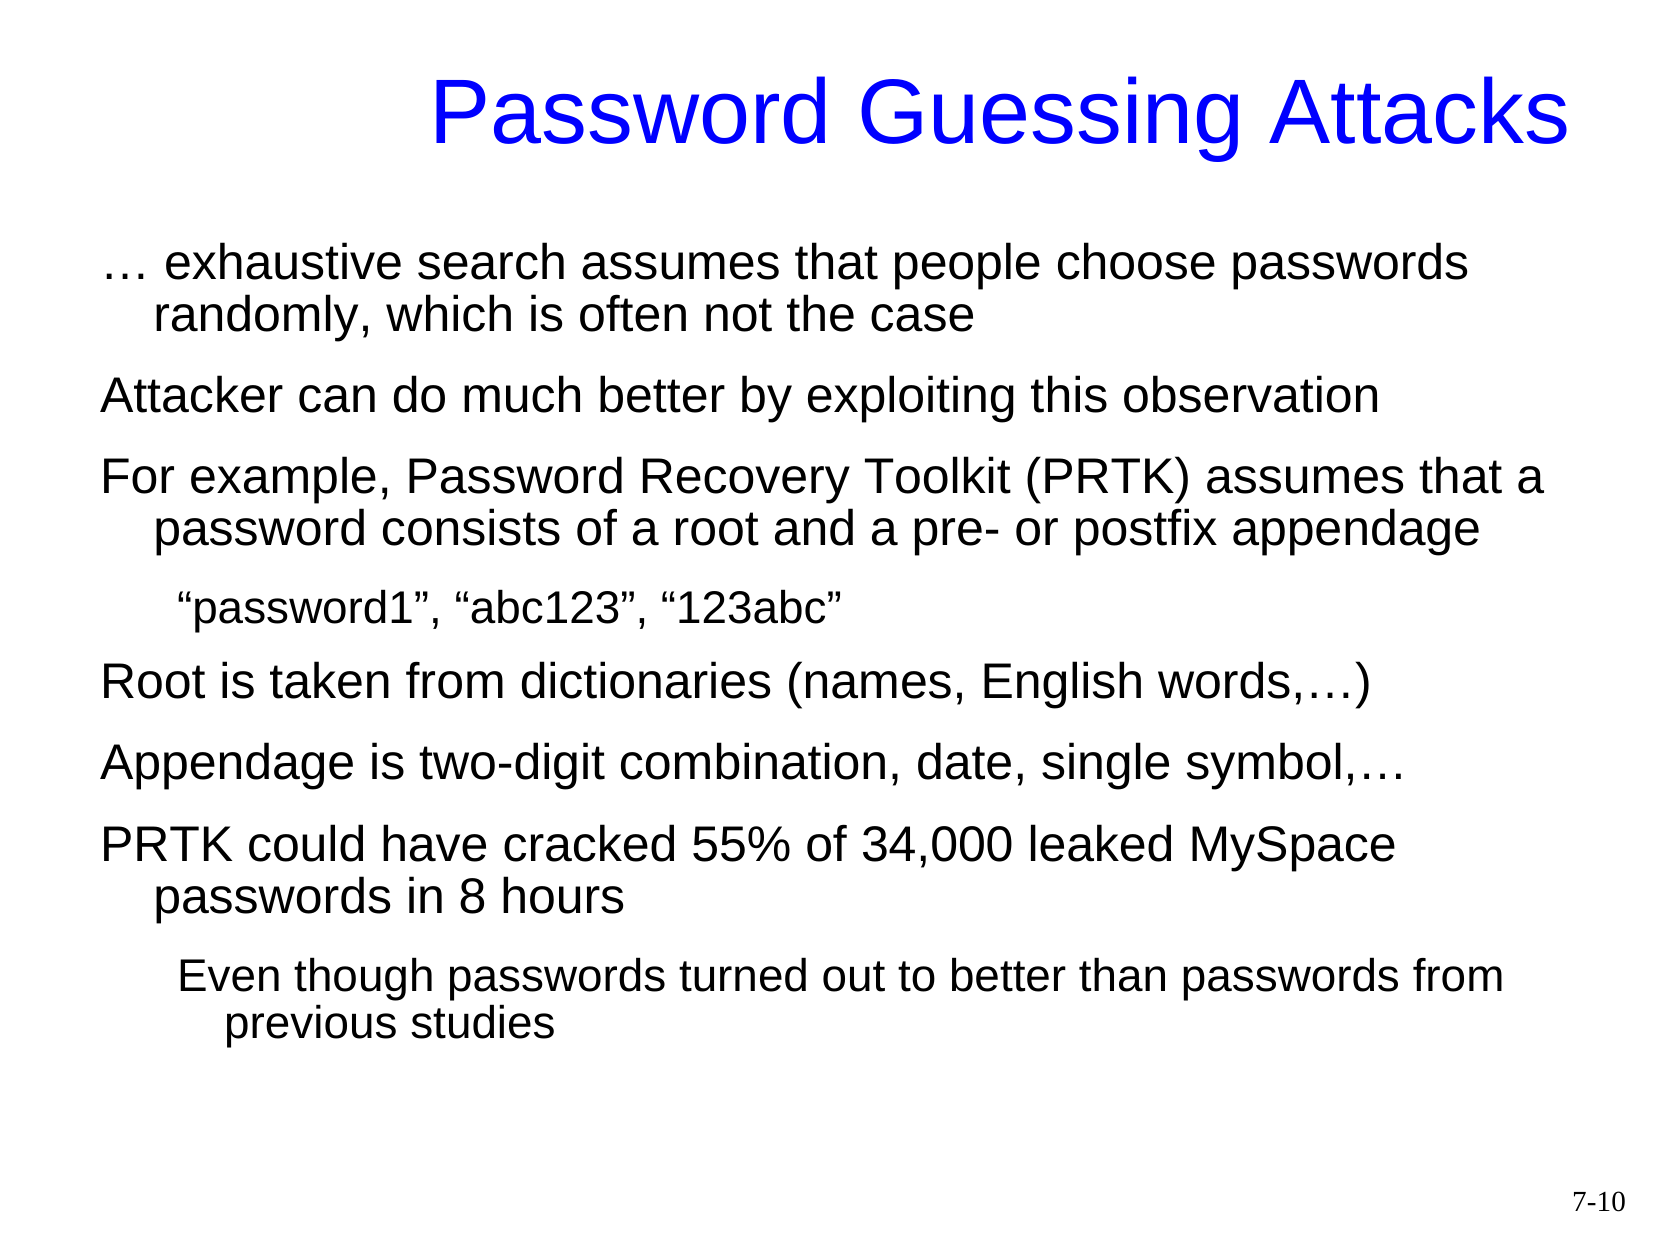

# Password Guessing Attacks
… exhaustive search assumes that people choose passwords randomly, which is often not the case
Attacker can do much better by exploiting this observation
For example, Password Recovery Toolkit (PRTK) assumes that a password consists of a root and a pre- or postfix appendage
“password1”, “abc123”, “123abc”
Root is taken from dictionaries (names, English words,…)
Appendage is two-digit combination, date, single symbol,…
PRTK could have cracked 55% of 34,000 leaked MySpace passwords in 8 hours
Even though passwords turned out to better than passwords from previous studies